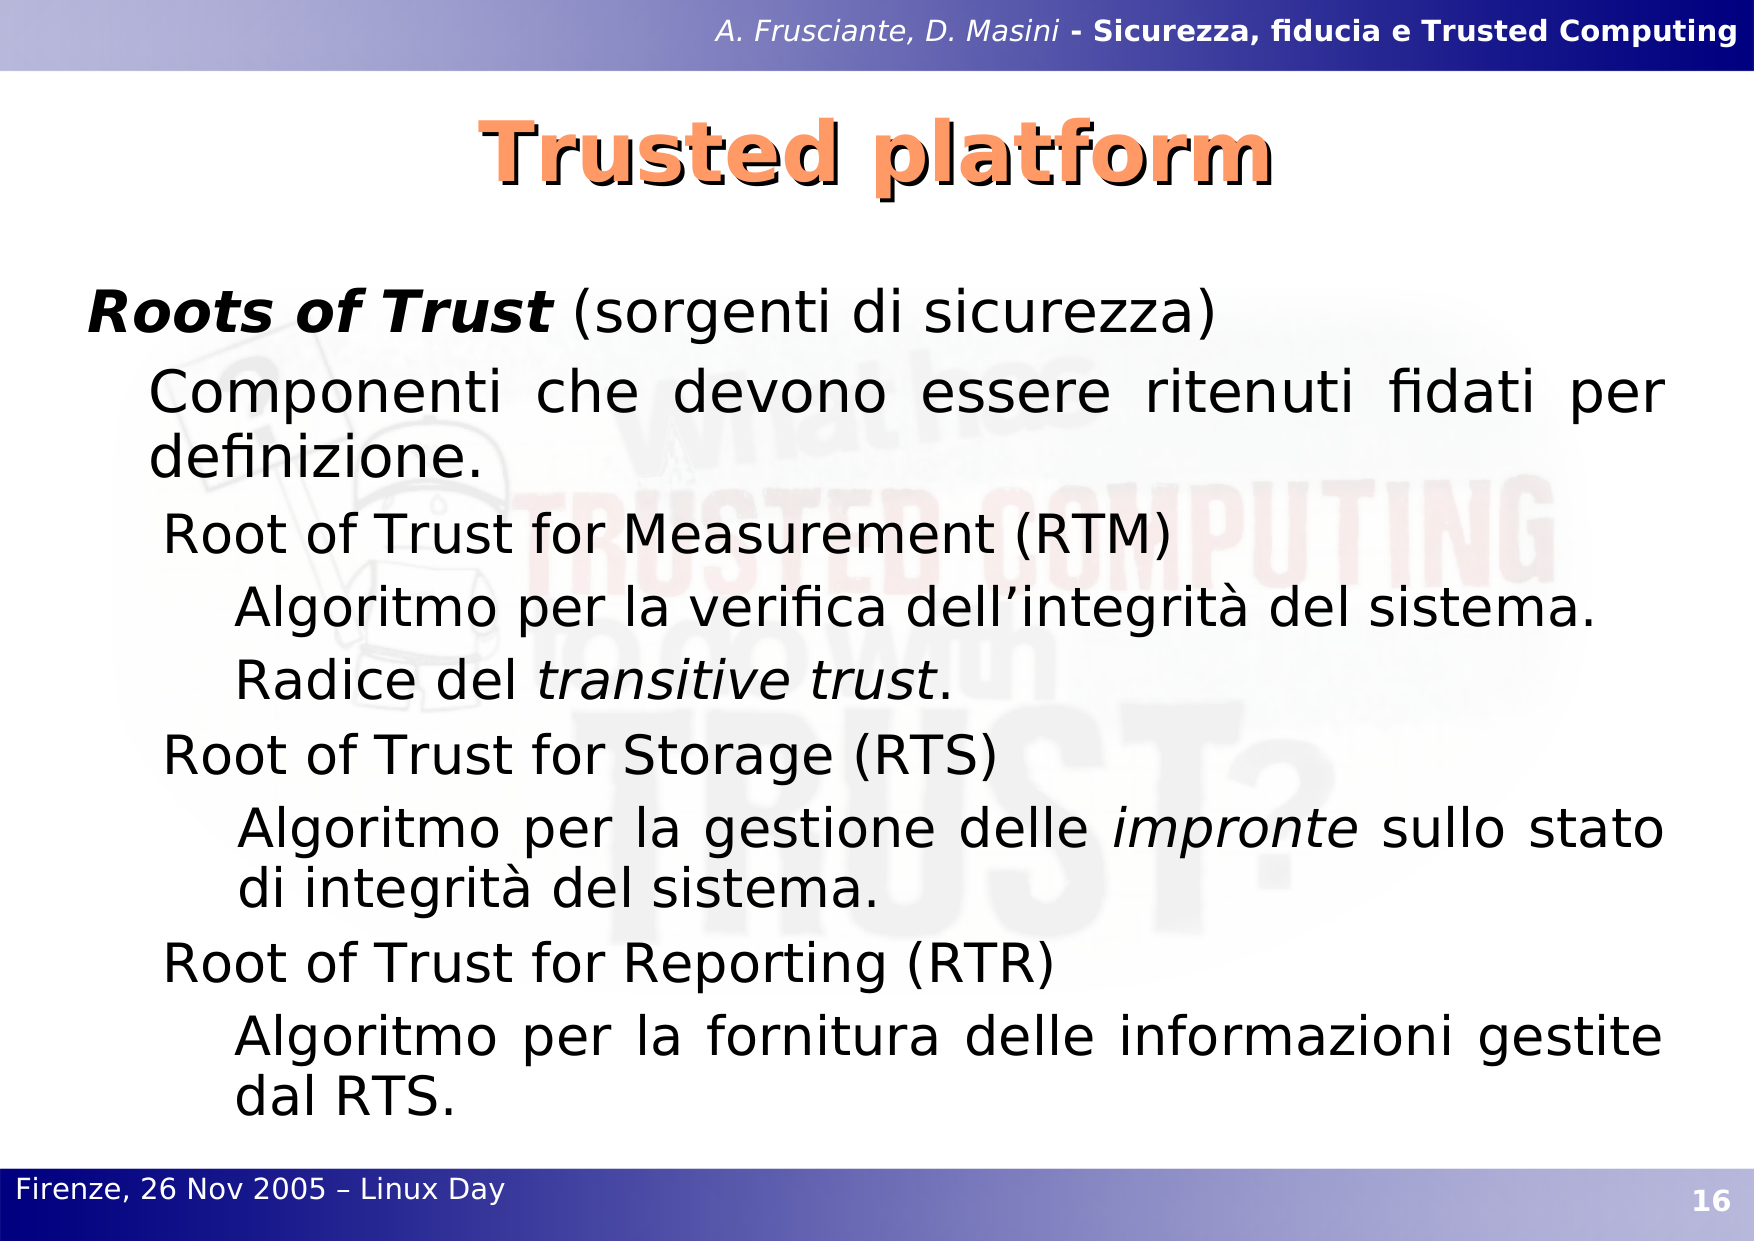

A. Frusciante, D. Masini - Sicurezza, fiducia e Trusted Computing
# Trusted platform
Roots of Trust (sorgenti di sicurezza)
Componenti che devono essere ritenuti fidati per definizione.
Root of Trust for Measurement (RTM)
Algoritmo per la verifica dell’integrità del sistema.
Radice del transitive trust.
Root of Trust for Storage (RTS)
Algoritmo per la gestione delle impronte sullo stato di integrità del sistema.
Root of Trust for Reporting (RTR)
Algoritmo per la fornitura delle informazioni gestite dal RTS.
Firenze, 26 Nov 2005 – Linux Day